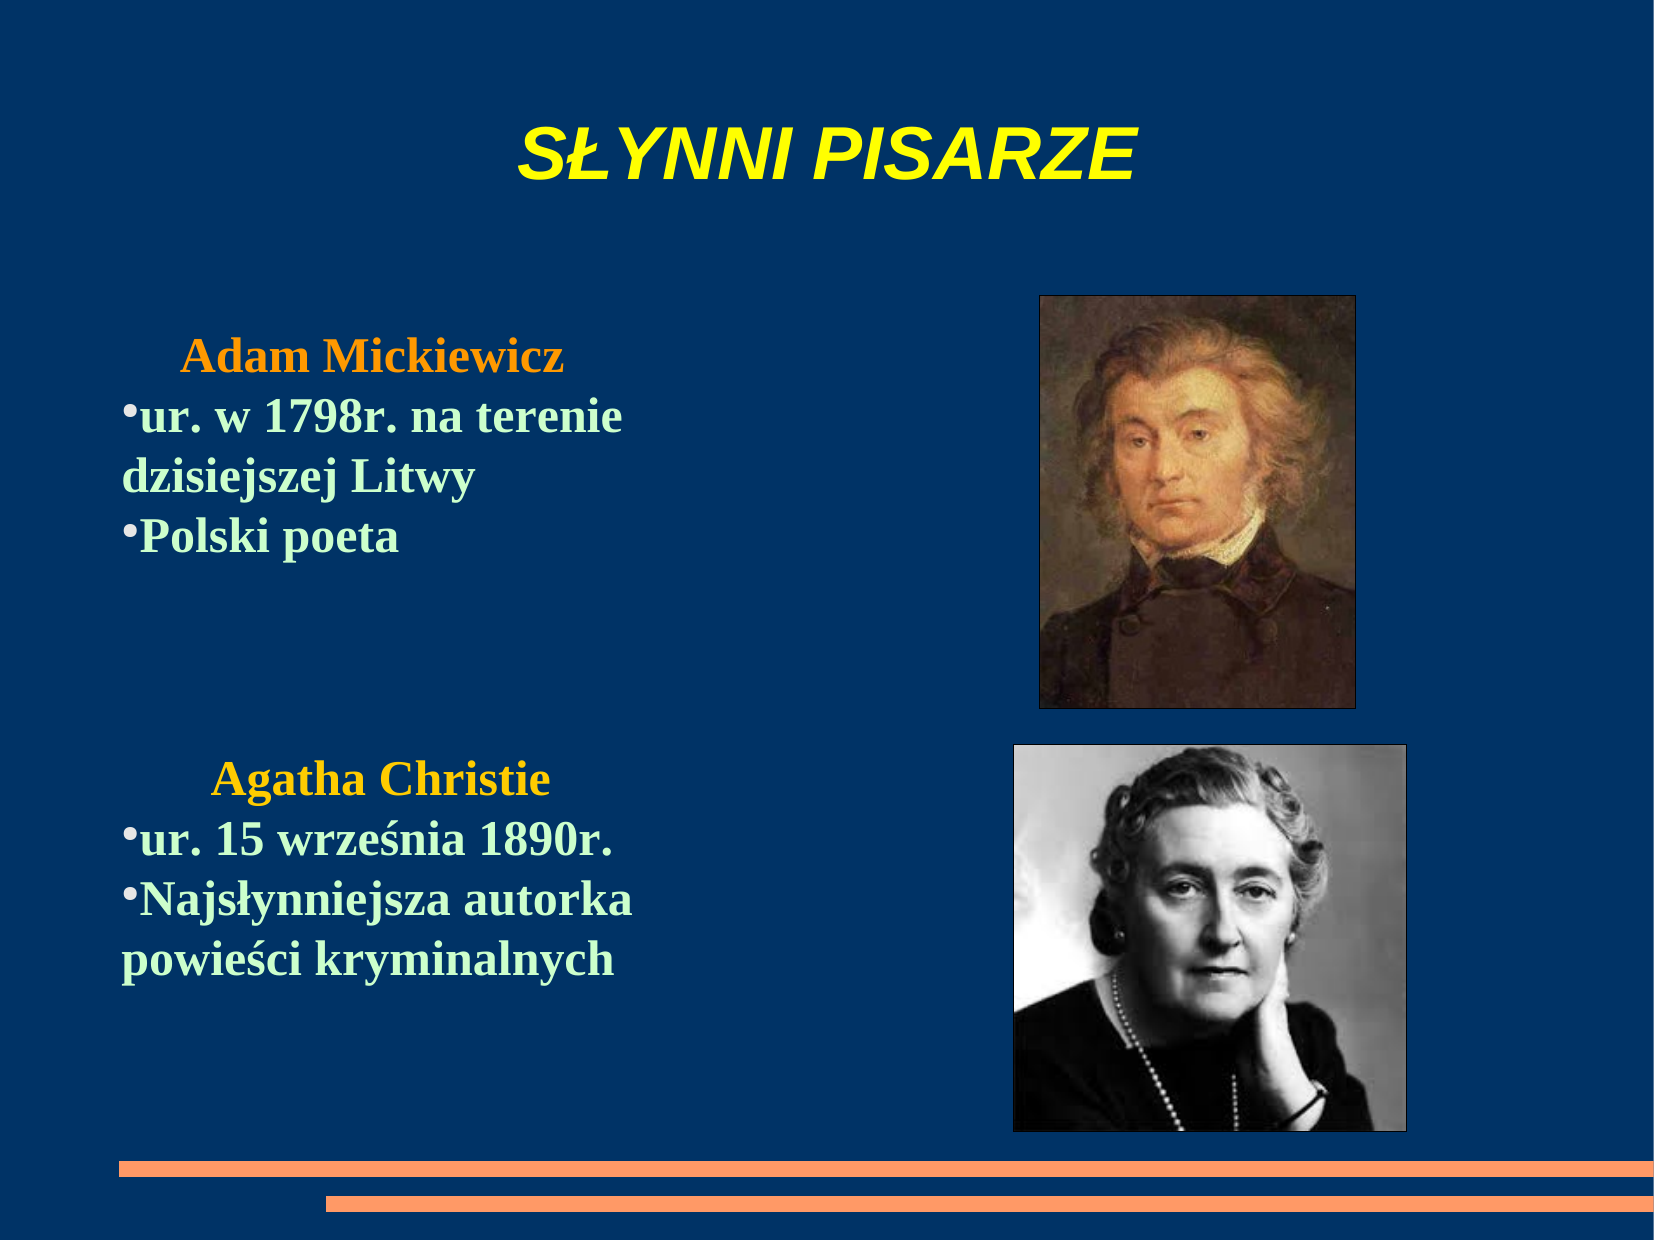

# SŁYNNI PISARZE
Adam Mickiewicz
ur. w 1798r. na terenie dzisiejszej Litwy
Polski poeta
Agatha Christie
ur. 15 września 1890r.
Najsłynniejsza autorka powieści kryminalnych